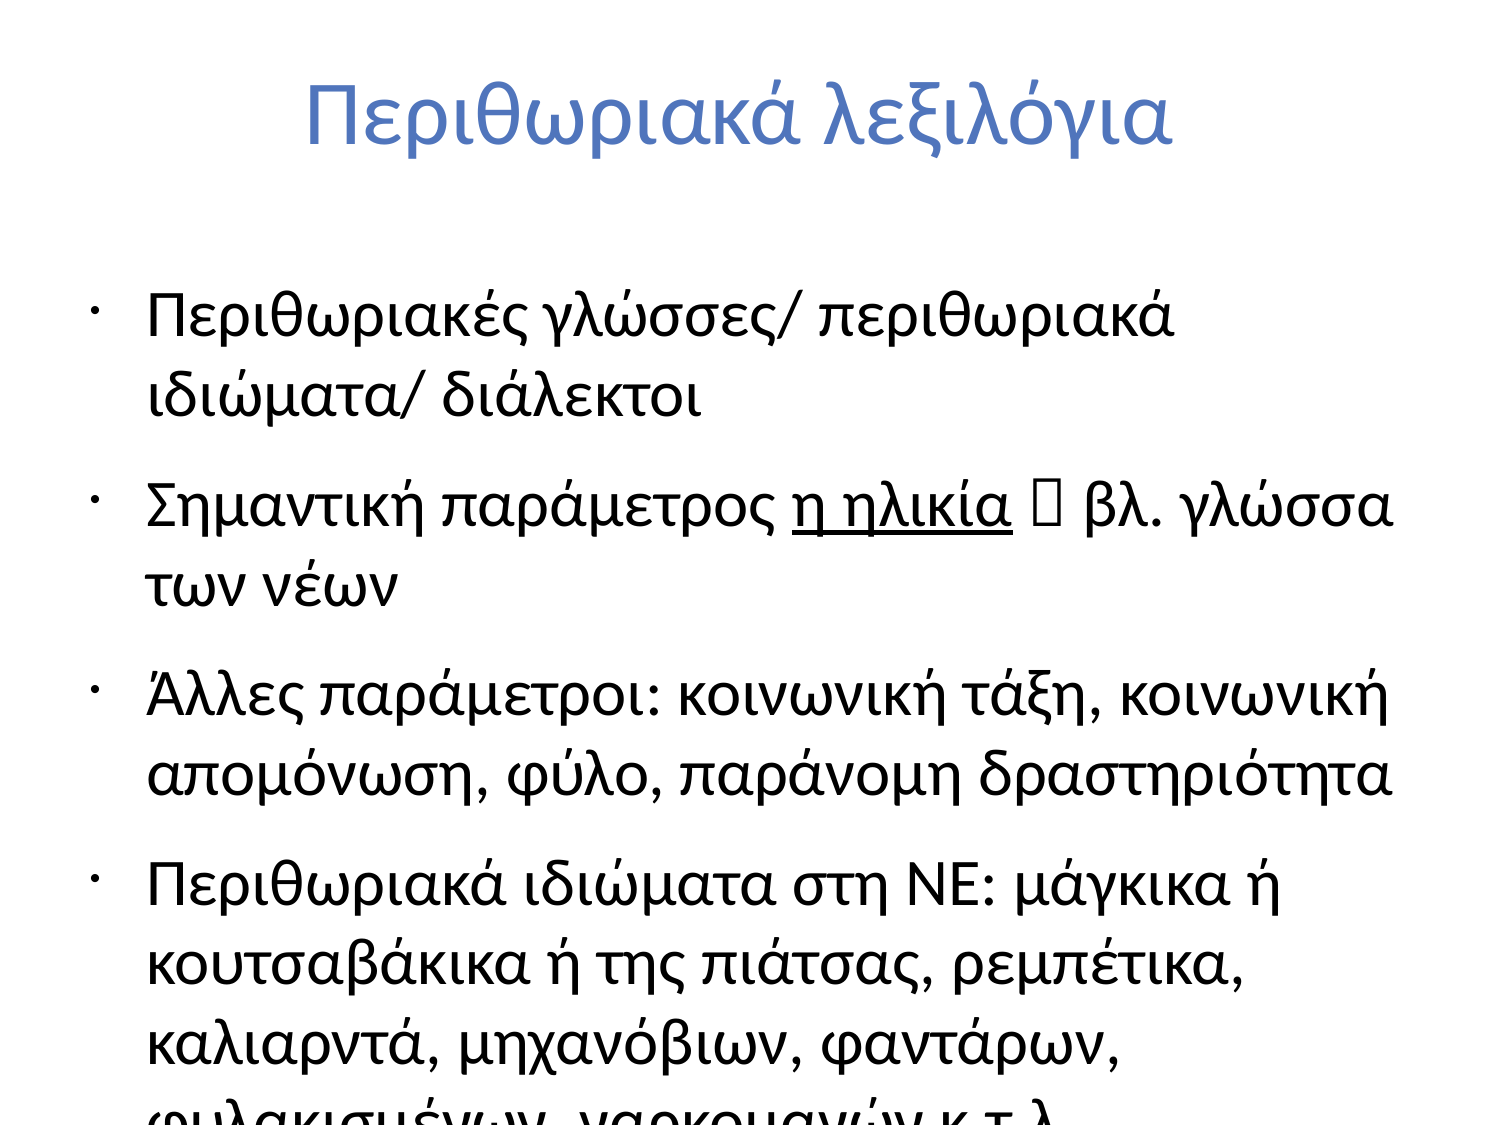

# Περιθωριακά λεξιλόγια
Περιθωριακές γλώσσες/ περιθωριακά ιδιώματα/ διάλεκτοι
Σημαντική παράμετρος η ηλικία  βλ. γλώσσα των νέων
Άλλες παράμετροι: κοινωνική τάξη, κοινωνική απομόνωση, φύλο, παράνομη δραστηριότητα
Περιθωριακά ιδιώματα στη ΝΕ: μάγκικα ή κουτσαβάκικα ή της πιάτσας, ρεμπέτικα, καλιαρντά, μηχανόβιων, φαντάρων, φυλακισμένων, ναρκομανών κ.τ.λ.
Holmes (2001: 167), Φιλιππάκη-Warburton (1999: 338-339)